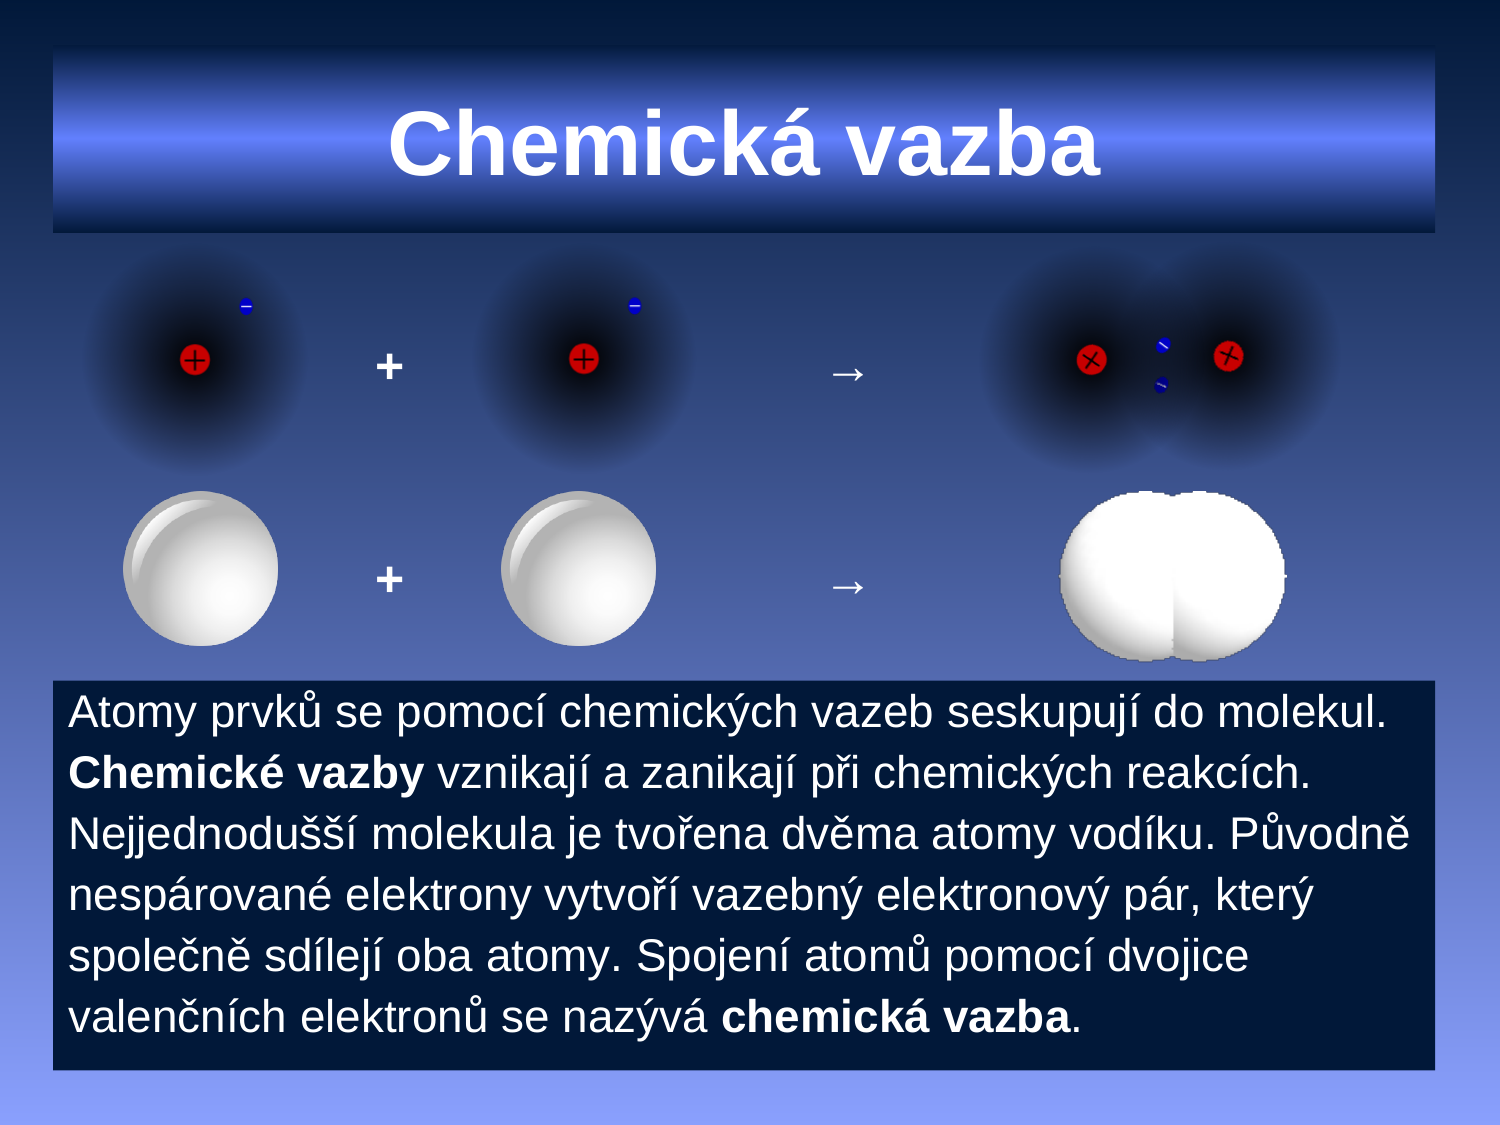

# Chemická vazba
+
→
+
→
Atomy prvků se pomocí chemických vazeb seskupují do molekul.
Chemické vazby vznikají a zanikají při chemických reakcích.
Nejjednodušší molekula je tvořena dvěma atomy vodíku. Původně
nespárované elektrony vytvoří vazebný elektronový pár, který
společně sdílejí oba atomy. Spojení atomů pomocí dvojice
valenčních elektronů se nazývá chemická vazba.